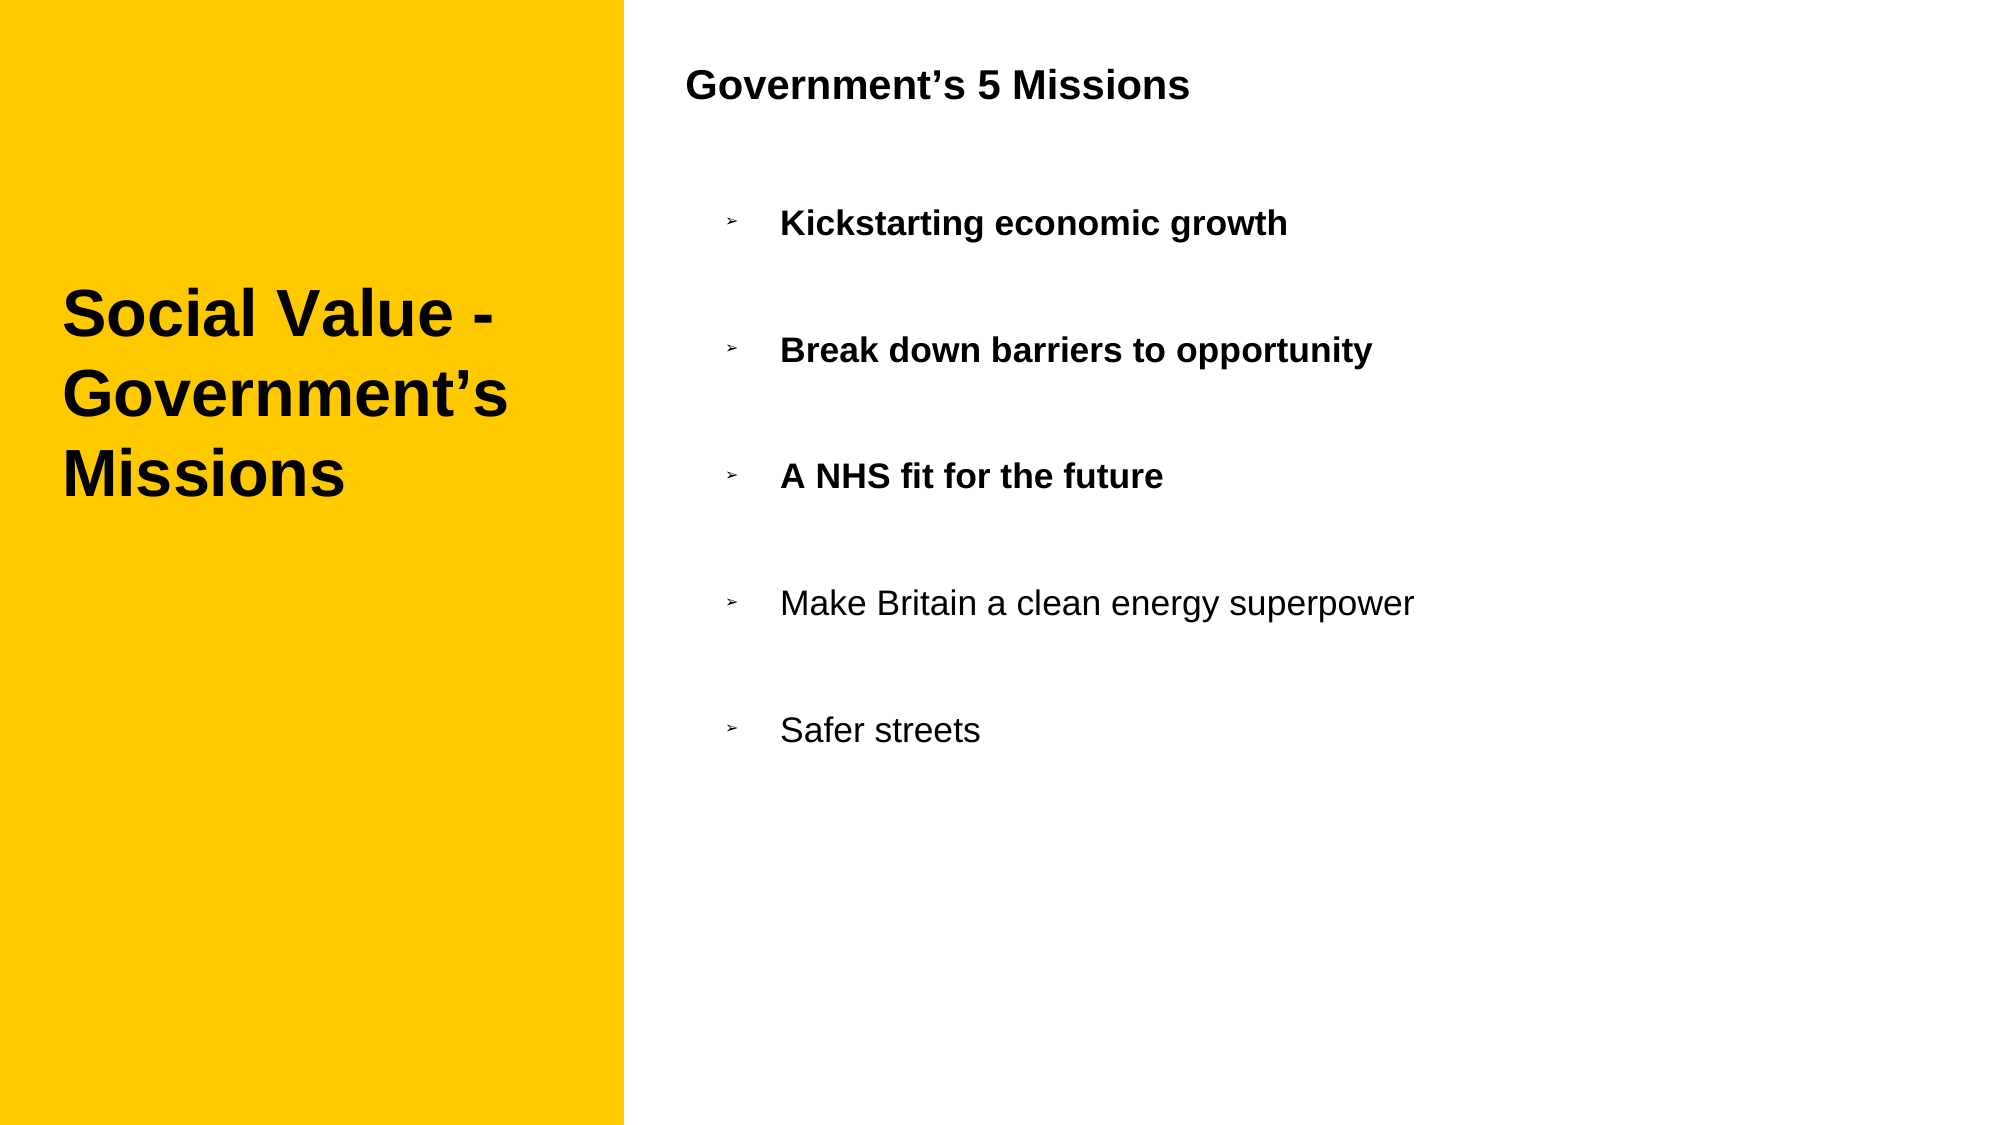

Government’s 5 Missions
Kickstarting economic growth
Break down barriers to opportunity
A NHS fit for the future
Make Britain a clean energy superpower
Safer streets
# Social Value -
Government’s Missions
Interims